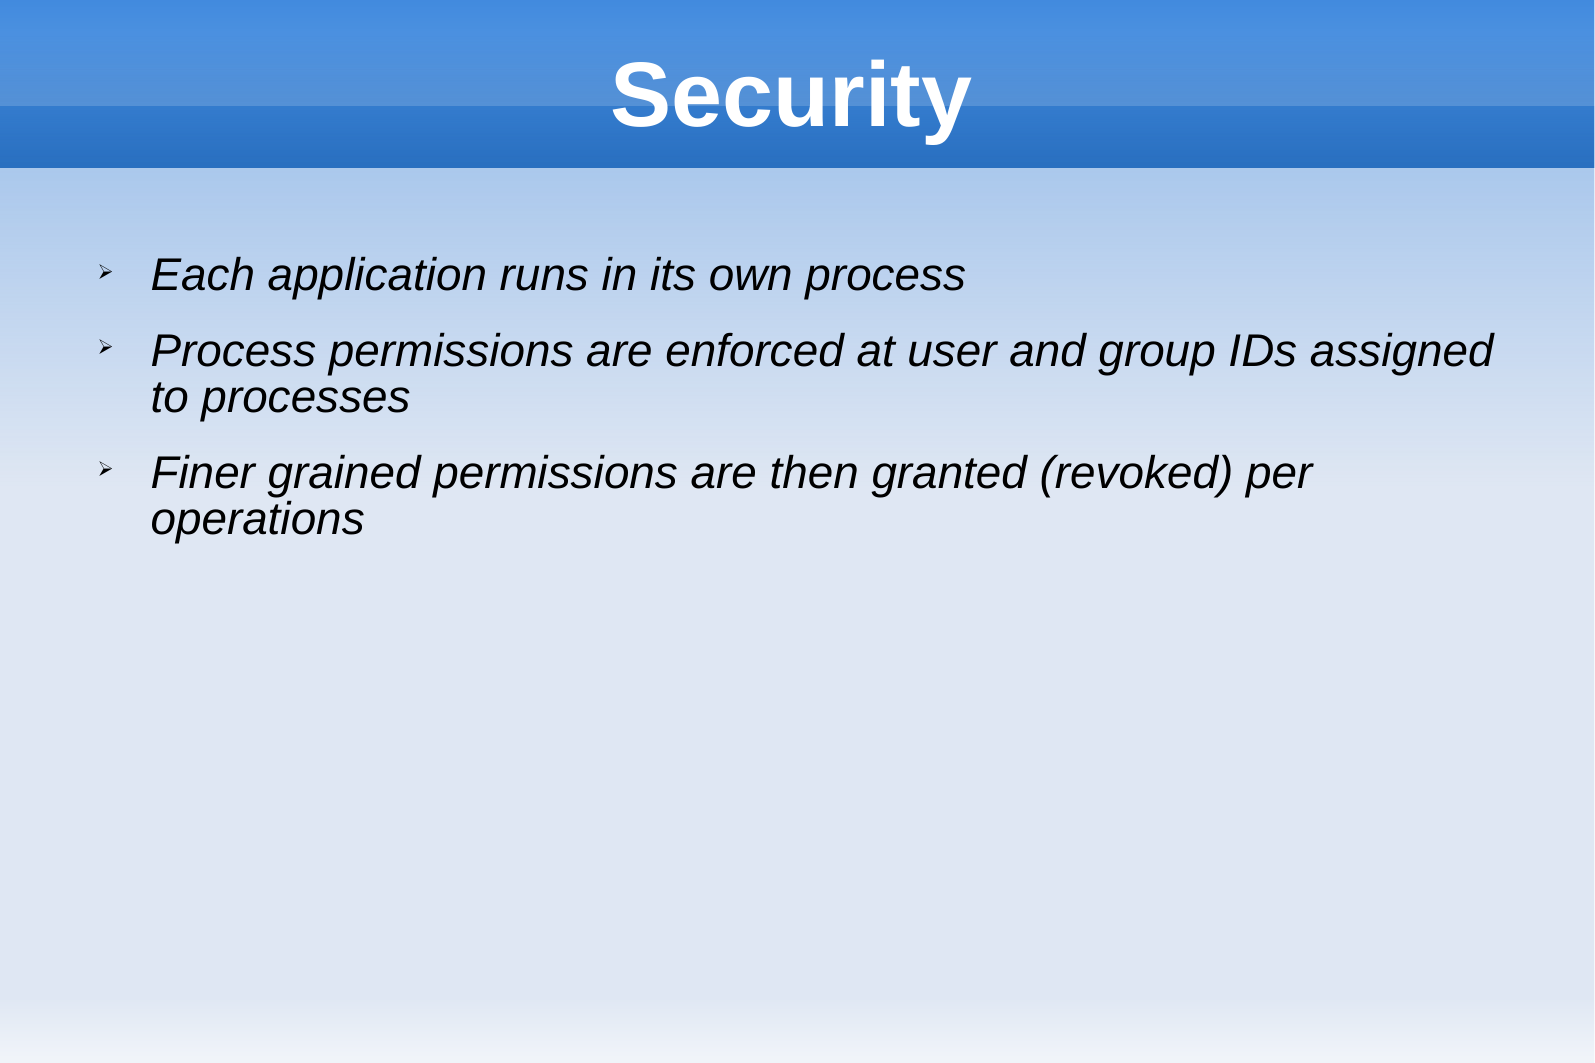

# Security
Each application runs in its own process
Process permissions are enforced at user and group IDs assigned to processes
Finer grained permissions are then granted (revoked) per operations